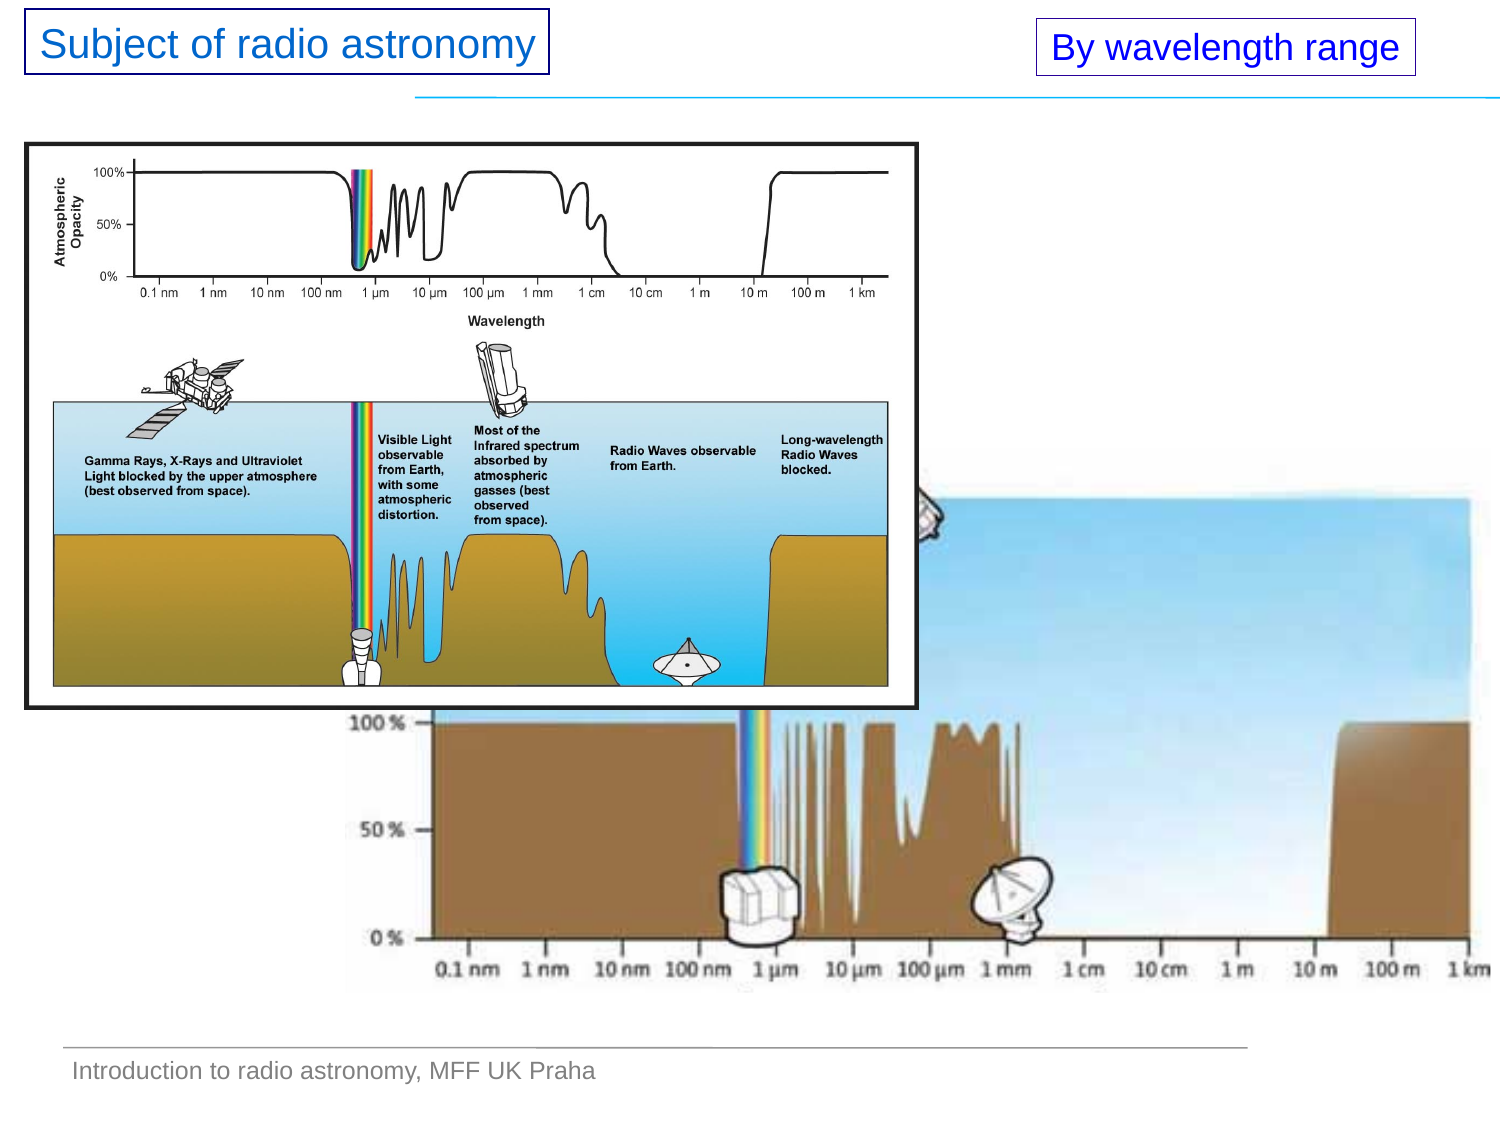

Subject of radio astronomy
By wavelength range
Introduction to radio astronomy